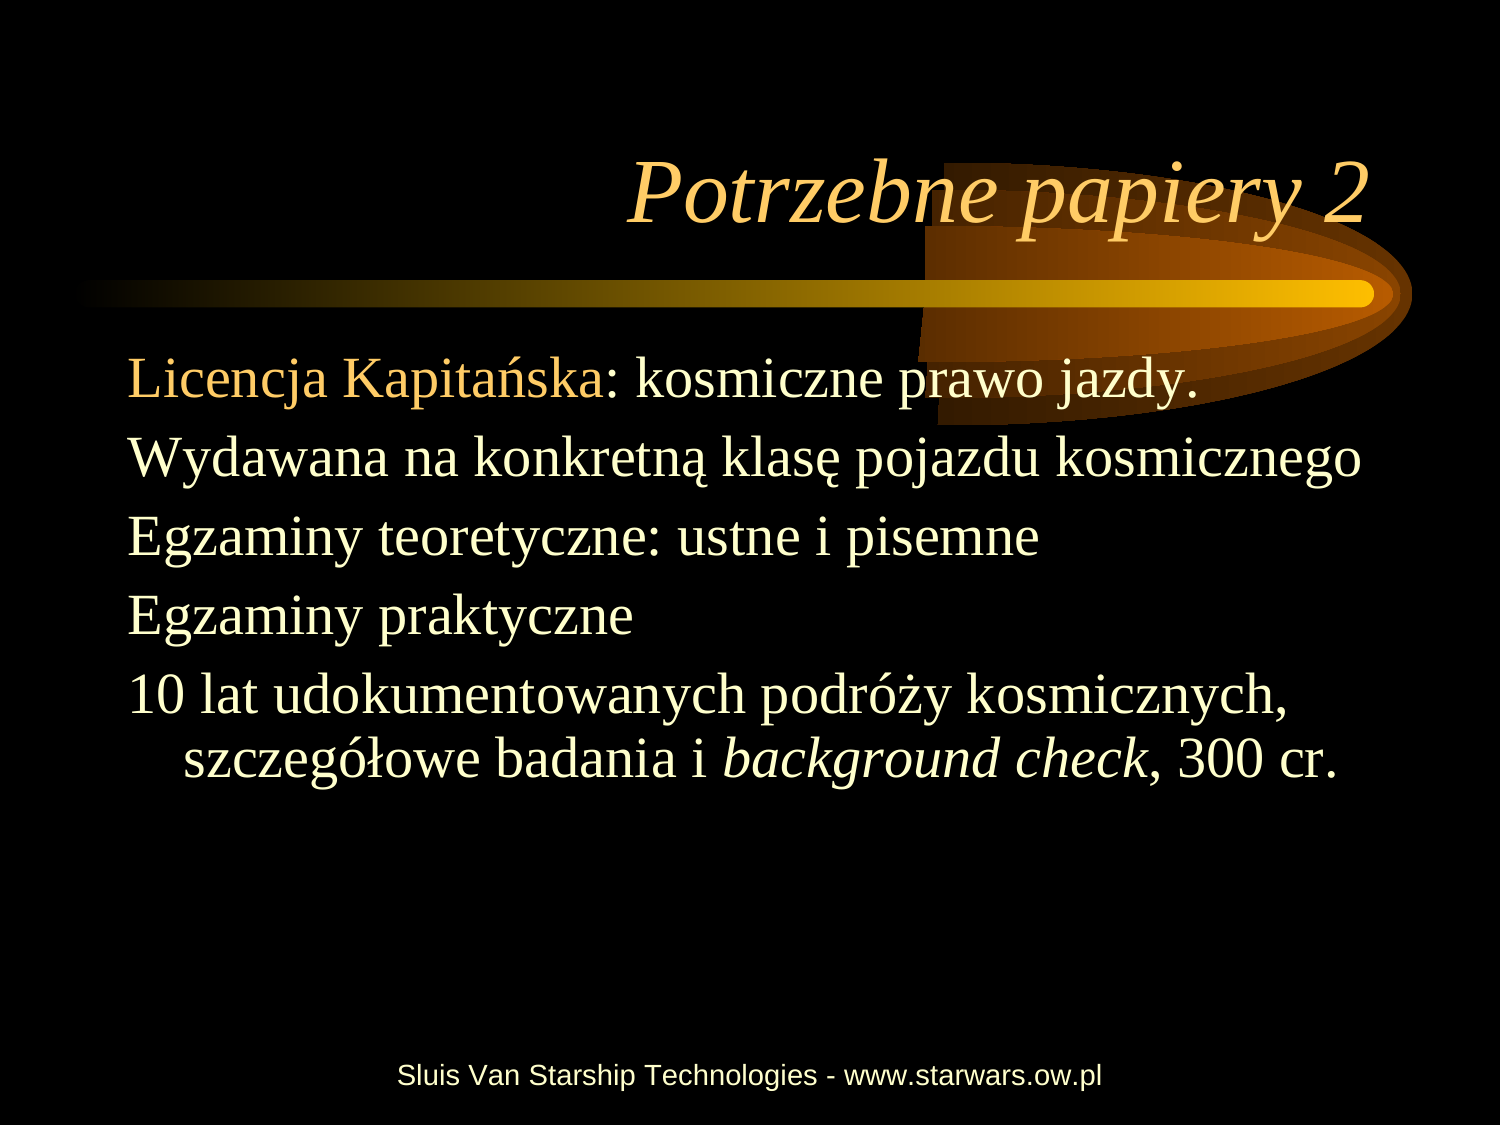

# Potrzebne papiery 2
Licencja Kapitańska: kosmiczne prawo jazdy.
Wydawana na konkretną klasę pojazdu kosmicznego
Egzaminy teoretyczne: ustne i pisemne
Egzaminy praktyczne
10 lat udokumentowanych podróży kosmicznych, szczegółowe badania i background check, 300 cr.
Sluis Van Starship Technologies - www.starwars.ow.pl